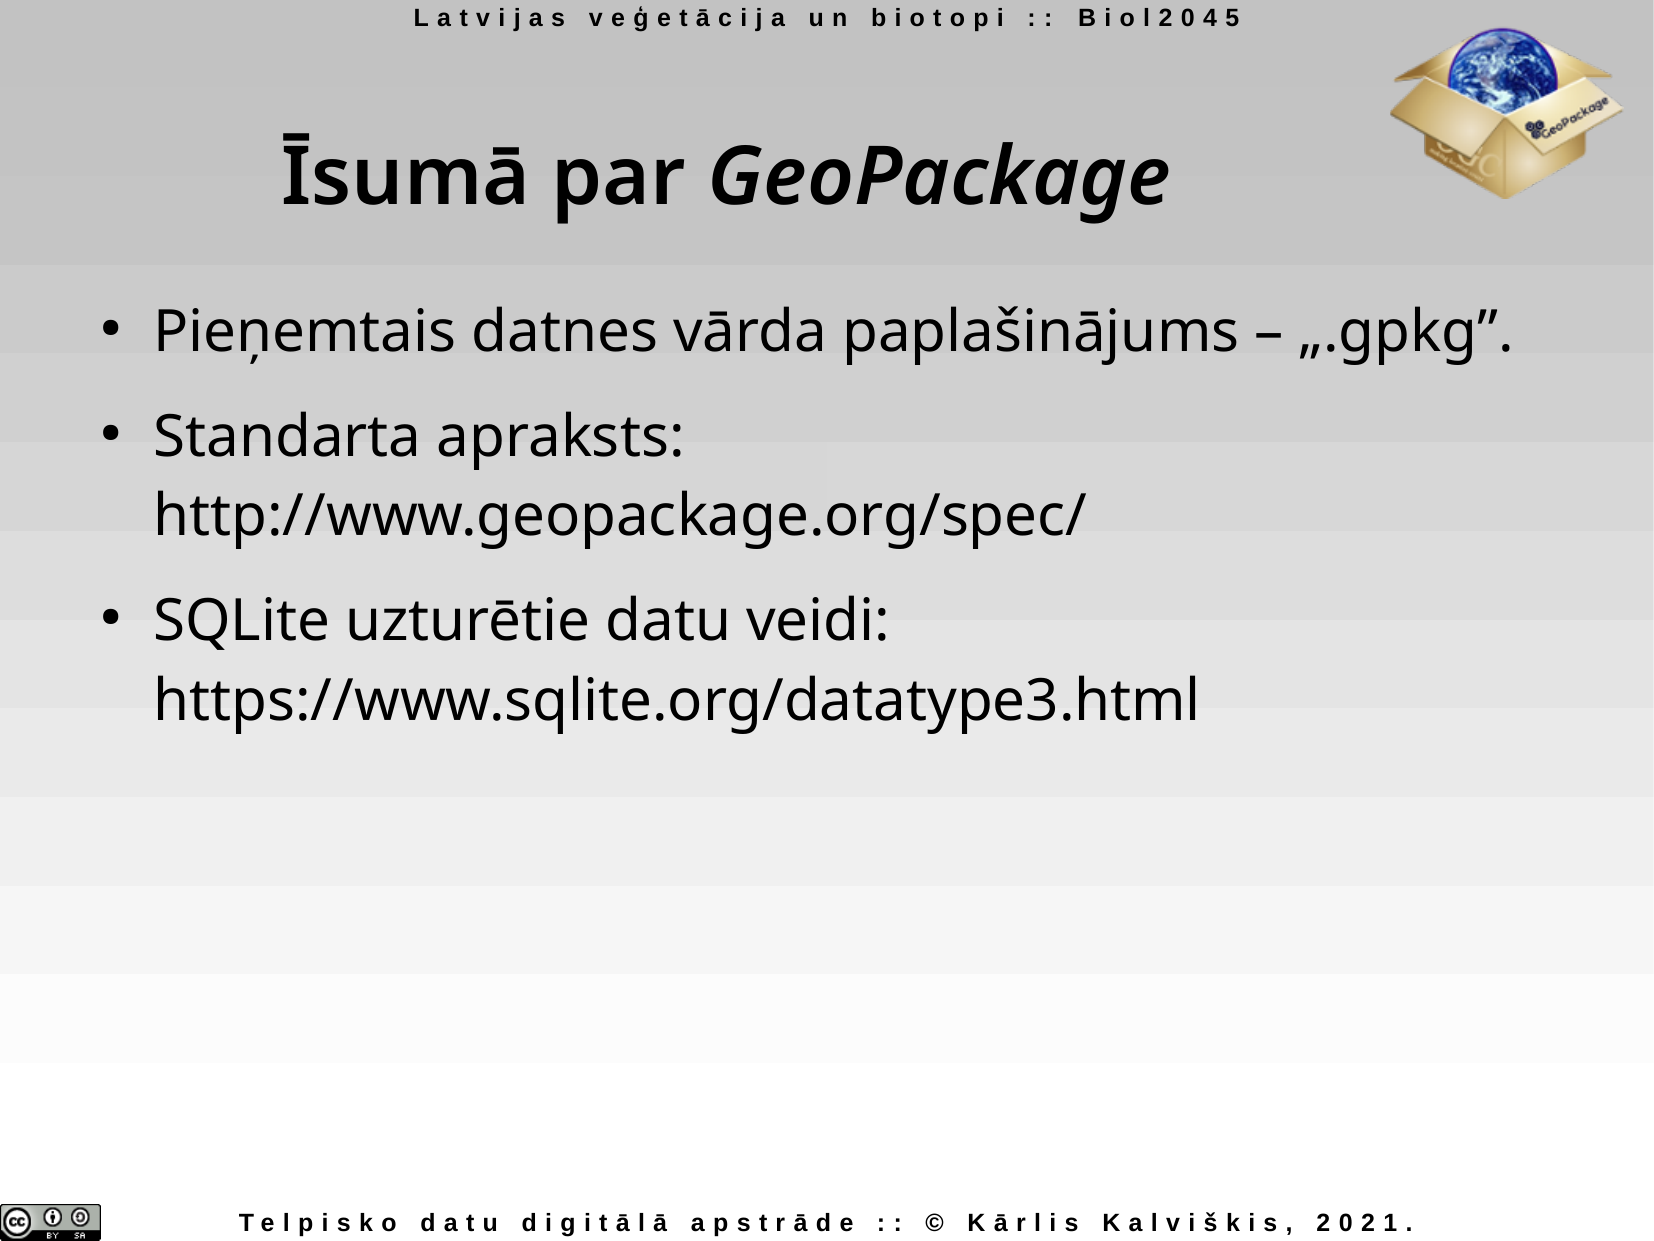

# Īsumā par GeoPackage
Pieņemtais datnes vārda paplašinājums – „.gpkg”.
Standarta apraksts:
http://www.geopackage.org/spec/
SQLite uzturētie datu veidi:
https://www.sqlite.org/datatype3.html